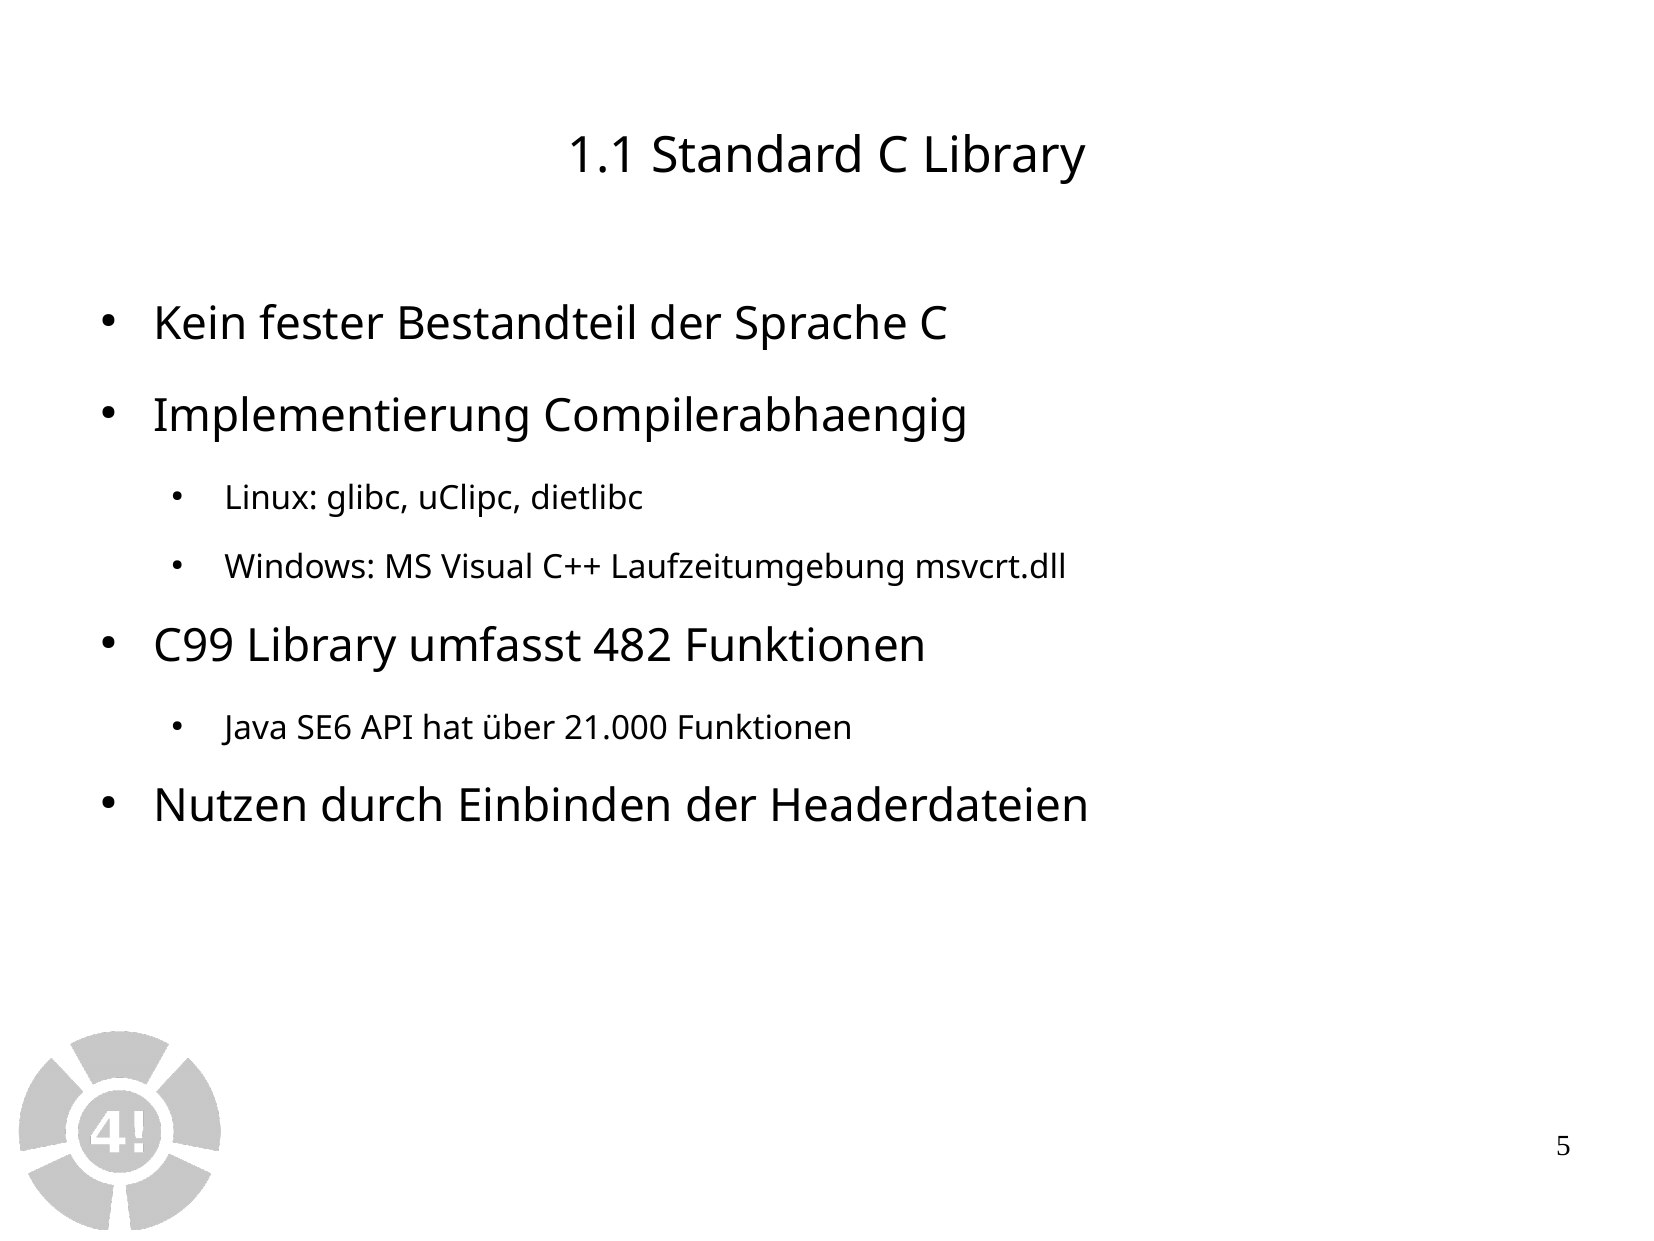

# 1.1 Standard C Library
Kein fester Bestandteil der Sprache C
Implementierung Compilerabhaengig
Linux: glibc, uClipc, dietlibc
Windows: MS Visual C++ Laufzeitumgebung msvcrt.dll
C99 Library umfasst 482 Funktionen
Java SE6 API hat über 21.000 Funktionen
Nutzen durch Einbinden der Headerdateien
5